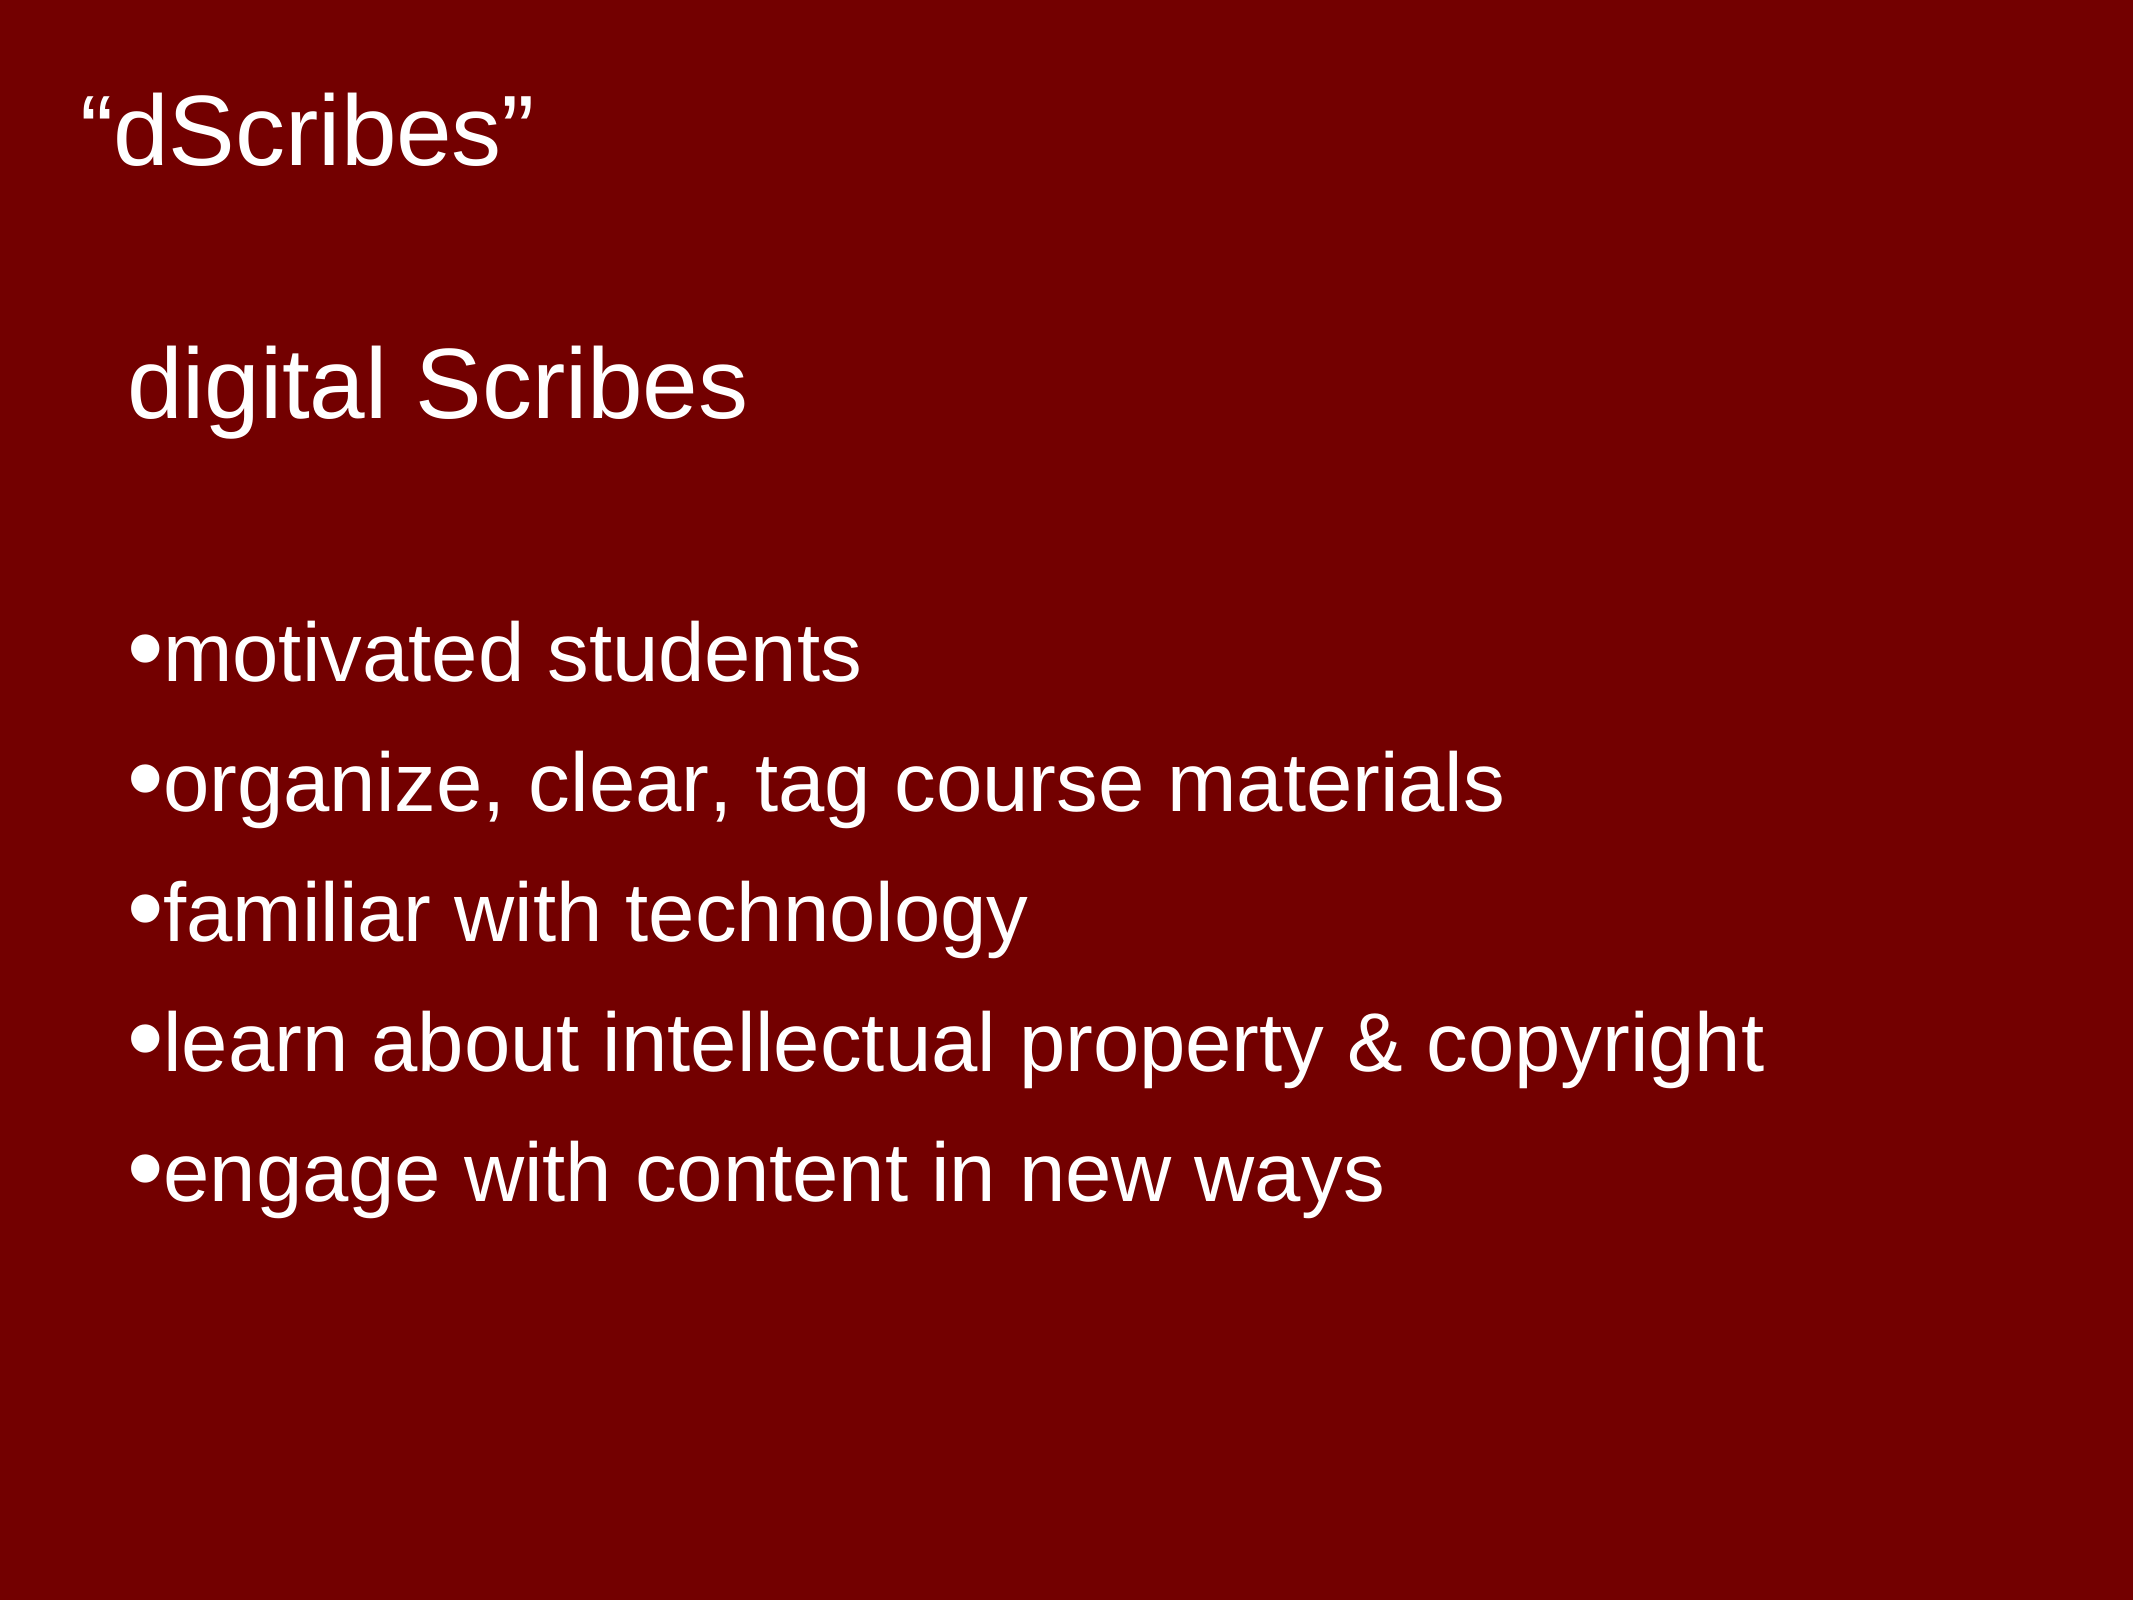

“dScribes”
digital Scribes
motivated students
organize, clear, tag course materials
familiar with technology
learn about intellectual property & copyright
engage with content in new ways